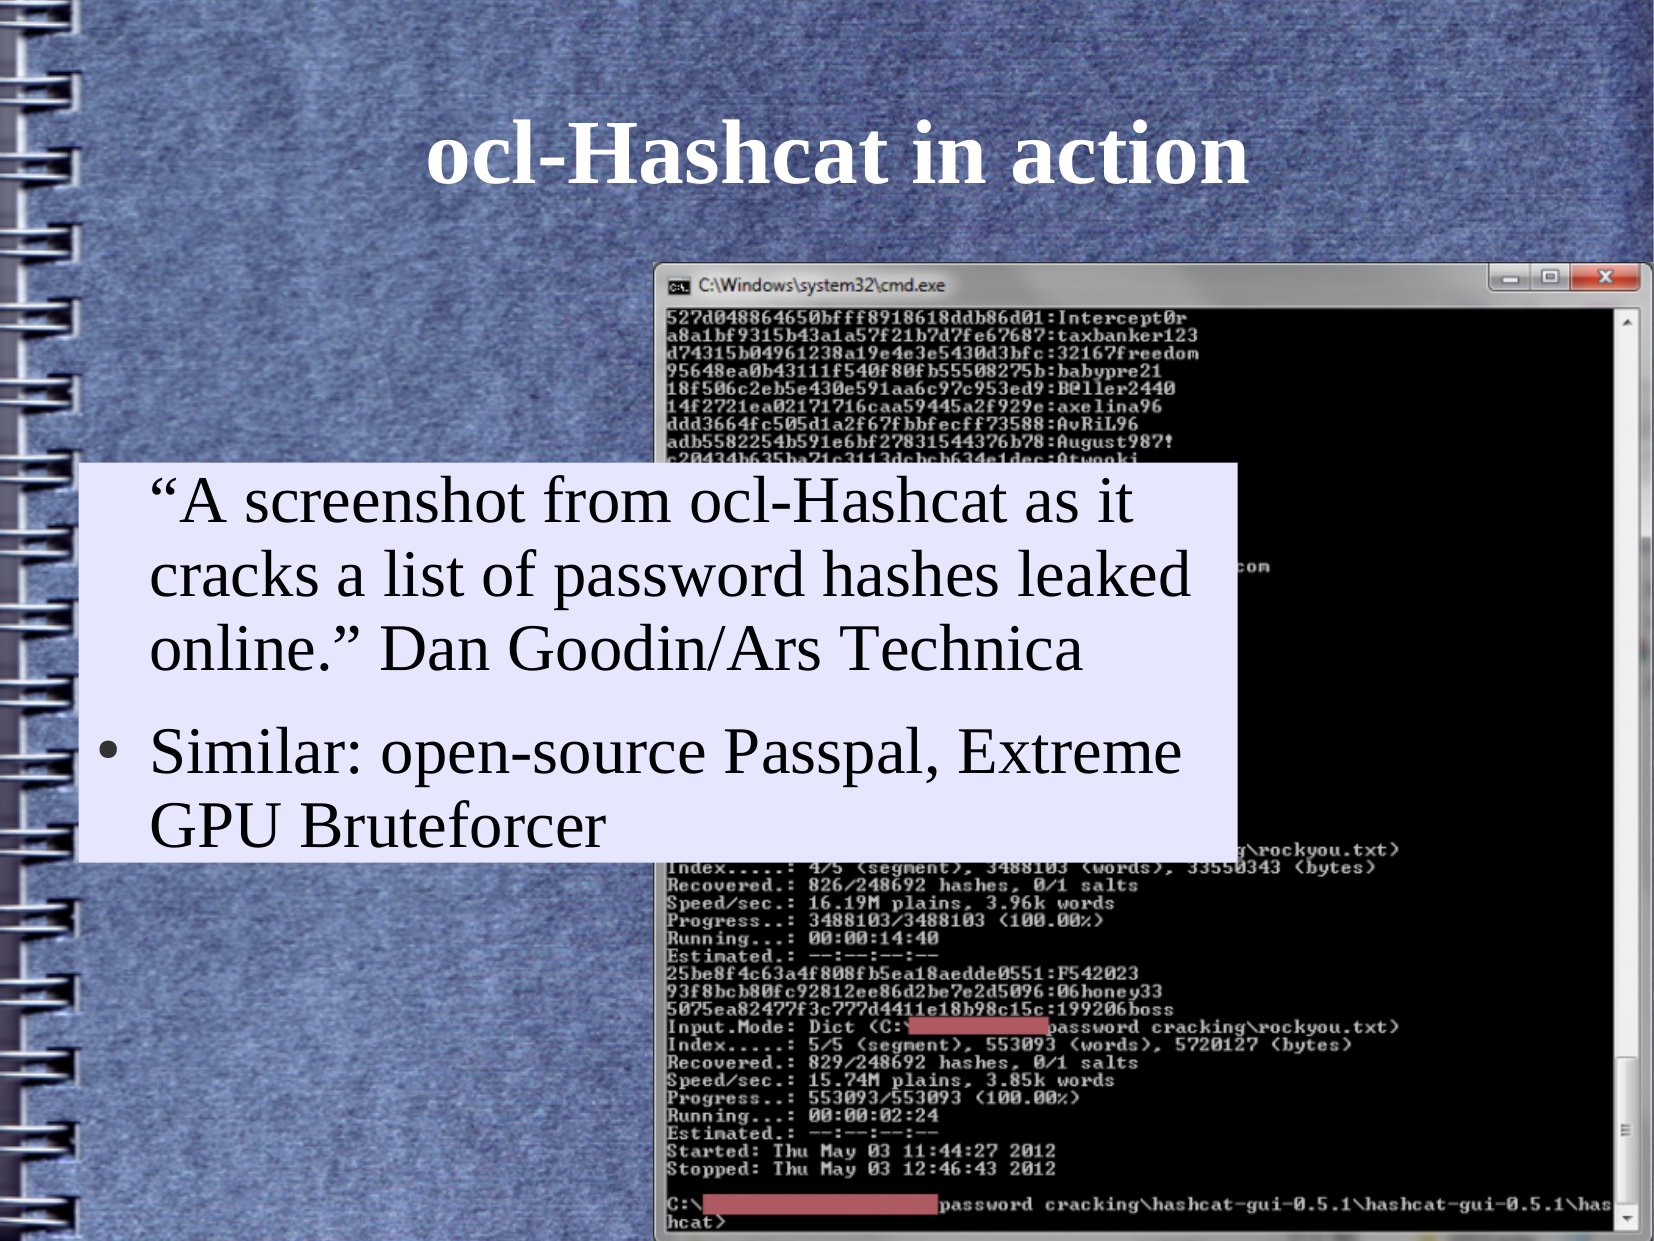

# ocl-Hashcat in action
“A screenshot from ocl-Hashcat as it cracks a list of password hashes leaked online.” Dan Goodin/Ars Technica
Similar: open-source Passpal, Extreme GPU Bruteforcer